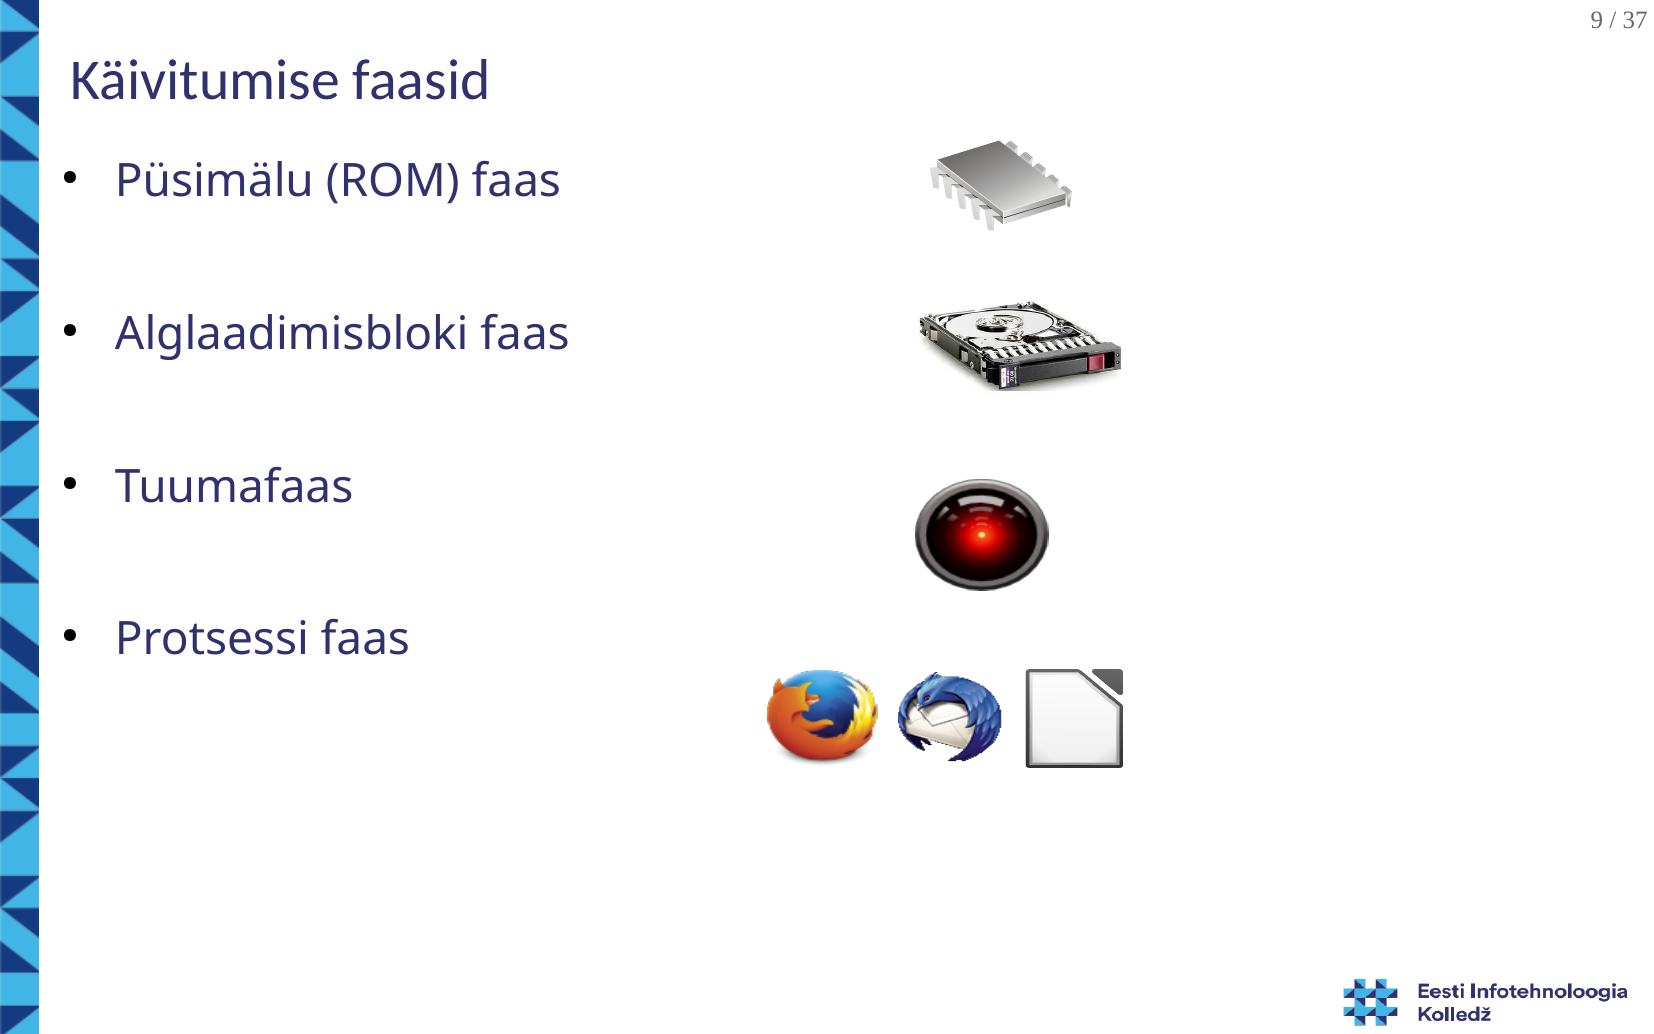

# Käivitumise faasid
Püsimälu (ROM) faas
Alglaadimisbloki faas
Tuumafaas
Protsessi faas